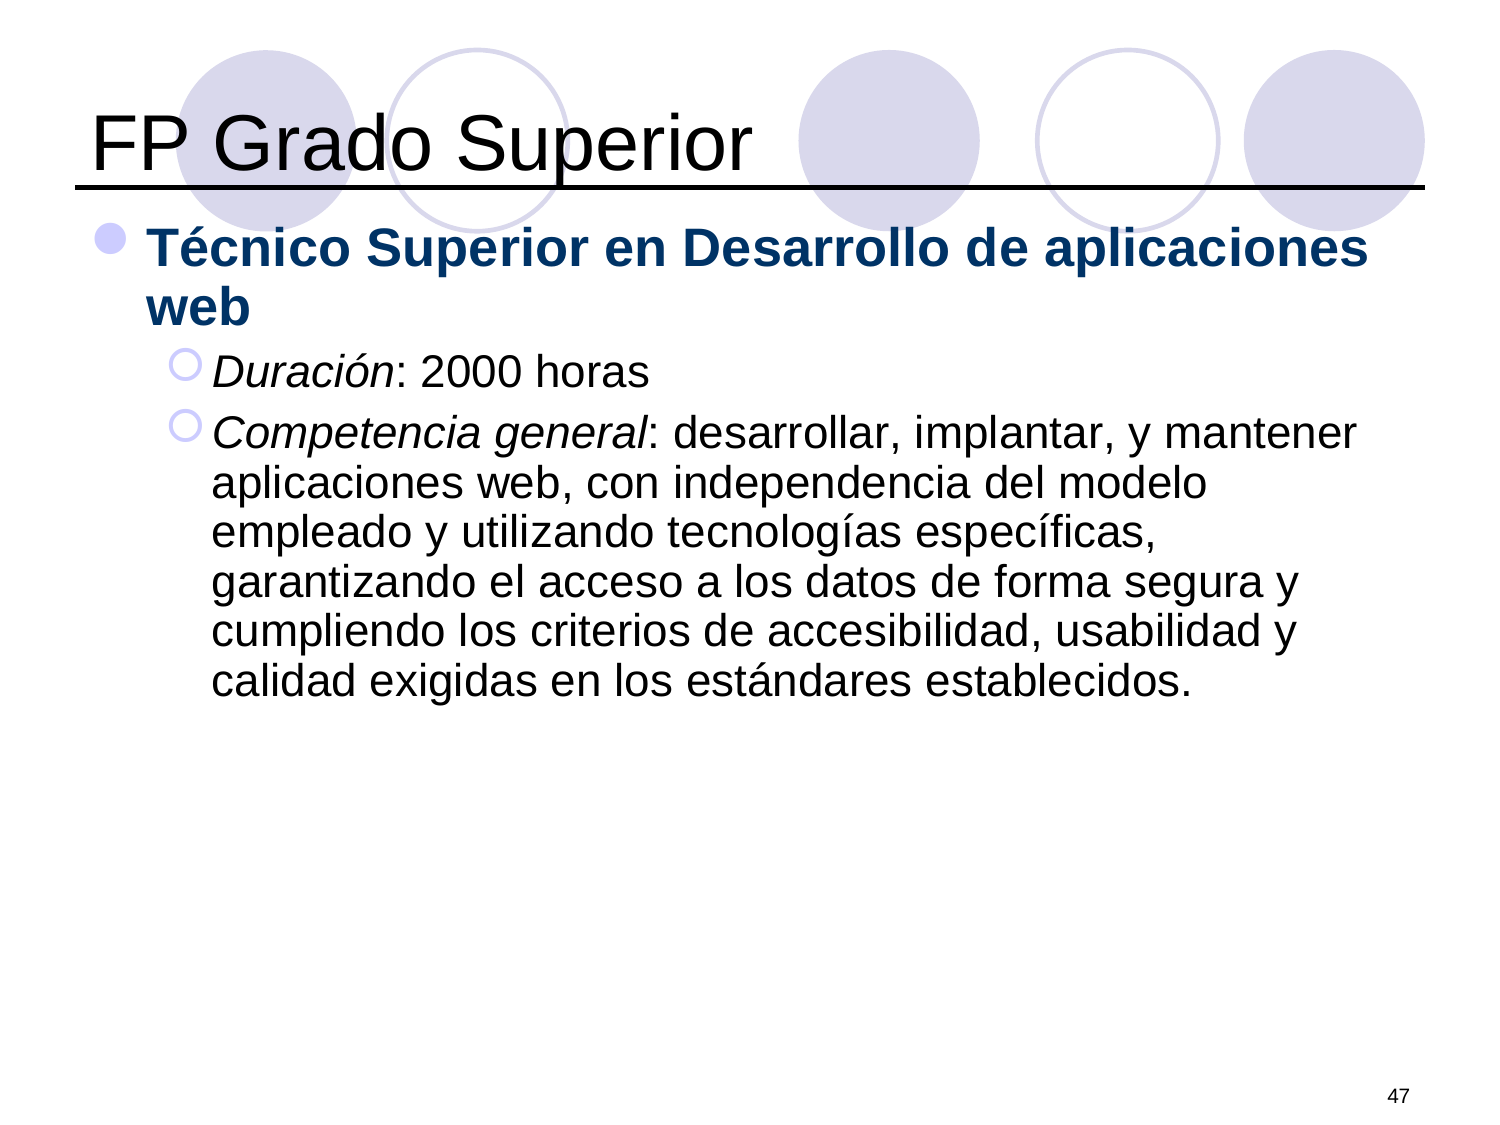

# FP Grado Superior
Técnico Superior en Desarrollo de aplicaciones web
Duración: 2000 horas
Competencia general: desarrollar, implantar, y mantener aplicaciones web, con independencia del modelo empleado y utilizando tecnologías específicas, garantizando el acceso a los datos de forma segura y cumpliendo los criterios de accesibilidad, usabilidad y calidad exigidas en los estándares establecidos.